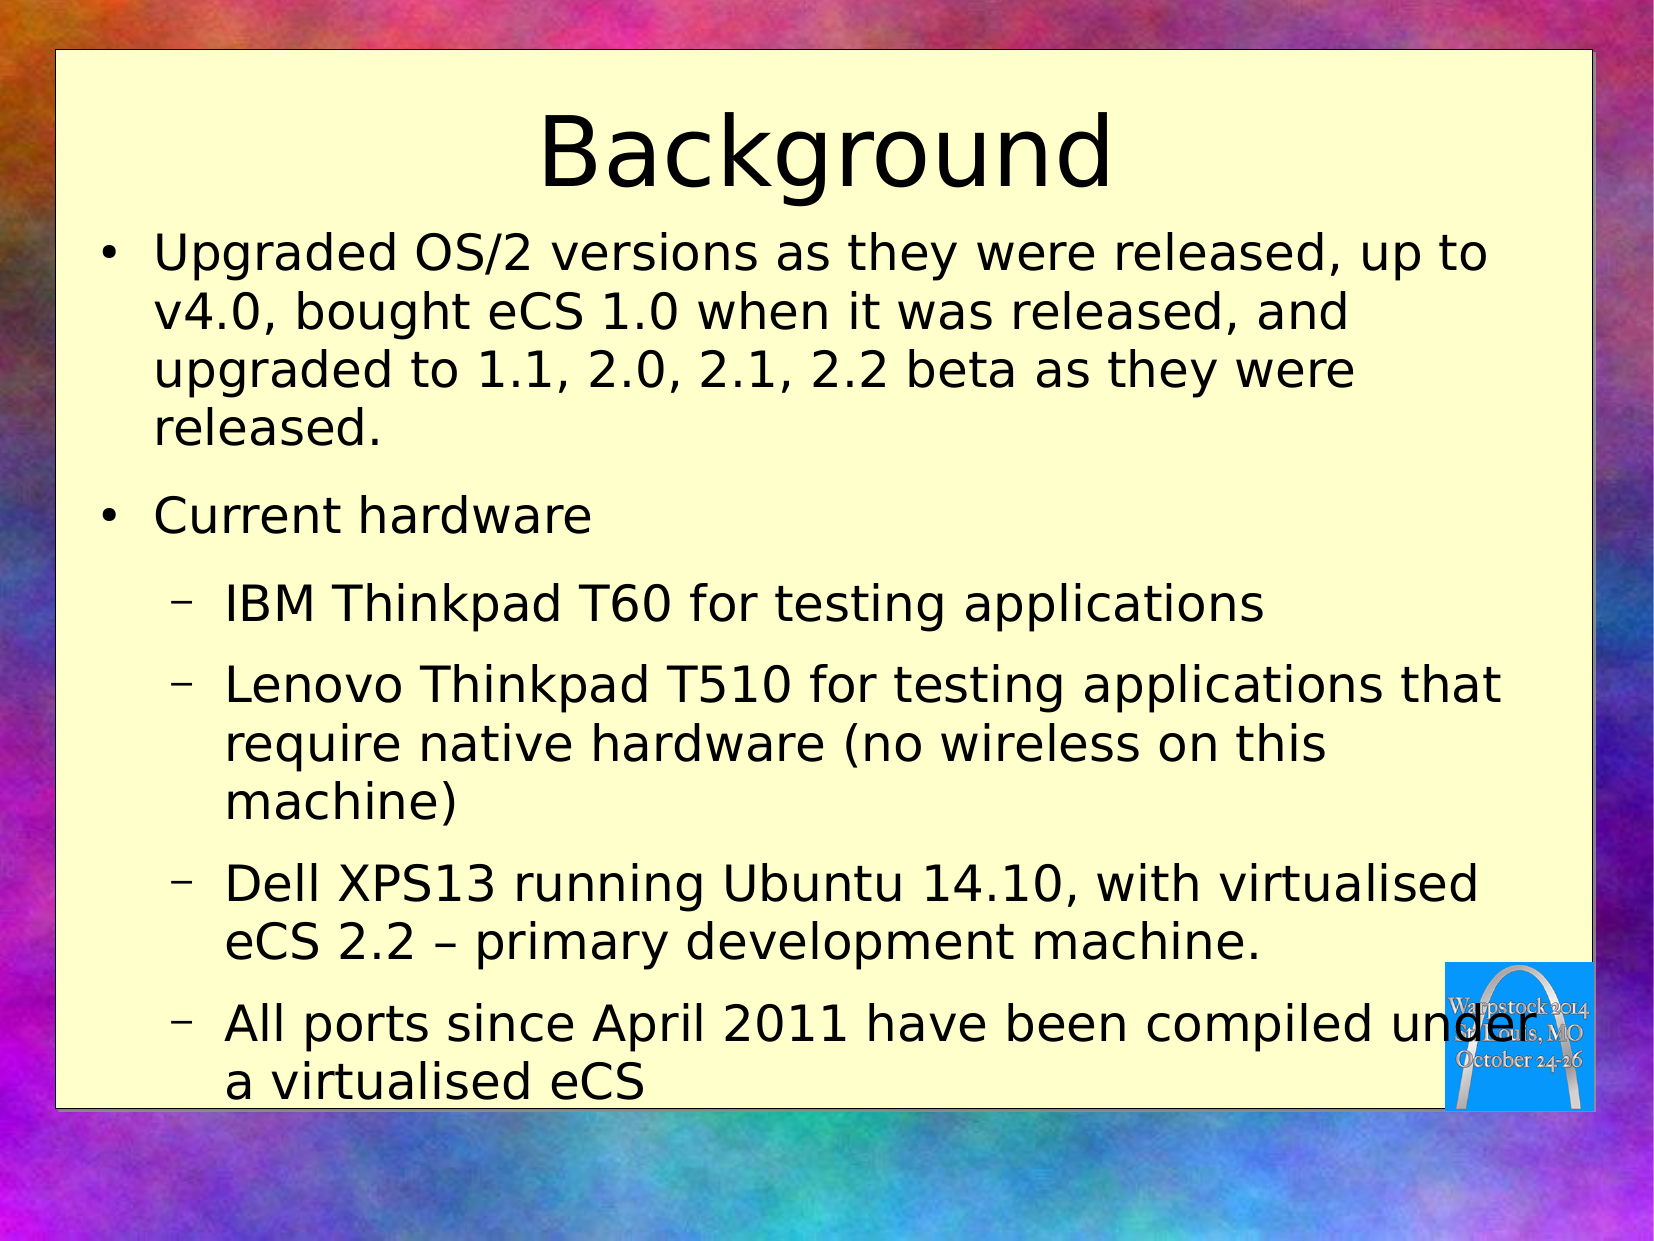

# Background
Upgraded OS/2 versions as they were released, up to v4.0, bought eCS 1.0 when it was released, and upgraded to 1.1, 2.0, 2.1, 2.2 beta as they were released.
Current hardware
IBM Thinkpad T60 for testing applications
Lenovo Thinkpad T510 for testing applications that require native hardware (no wireless on this machine)
Dell XPS13 running Ubuntu 14.10, with virtualised eCS 2.2 – primary development machine.
All ports since April 2011 have been compiled under a virtualised eCS